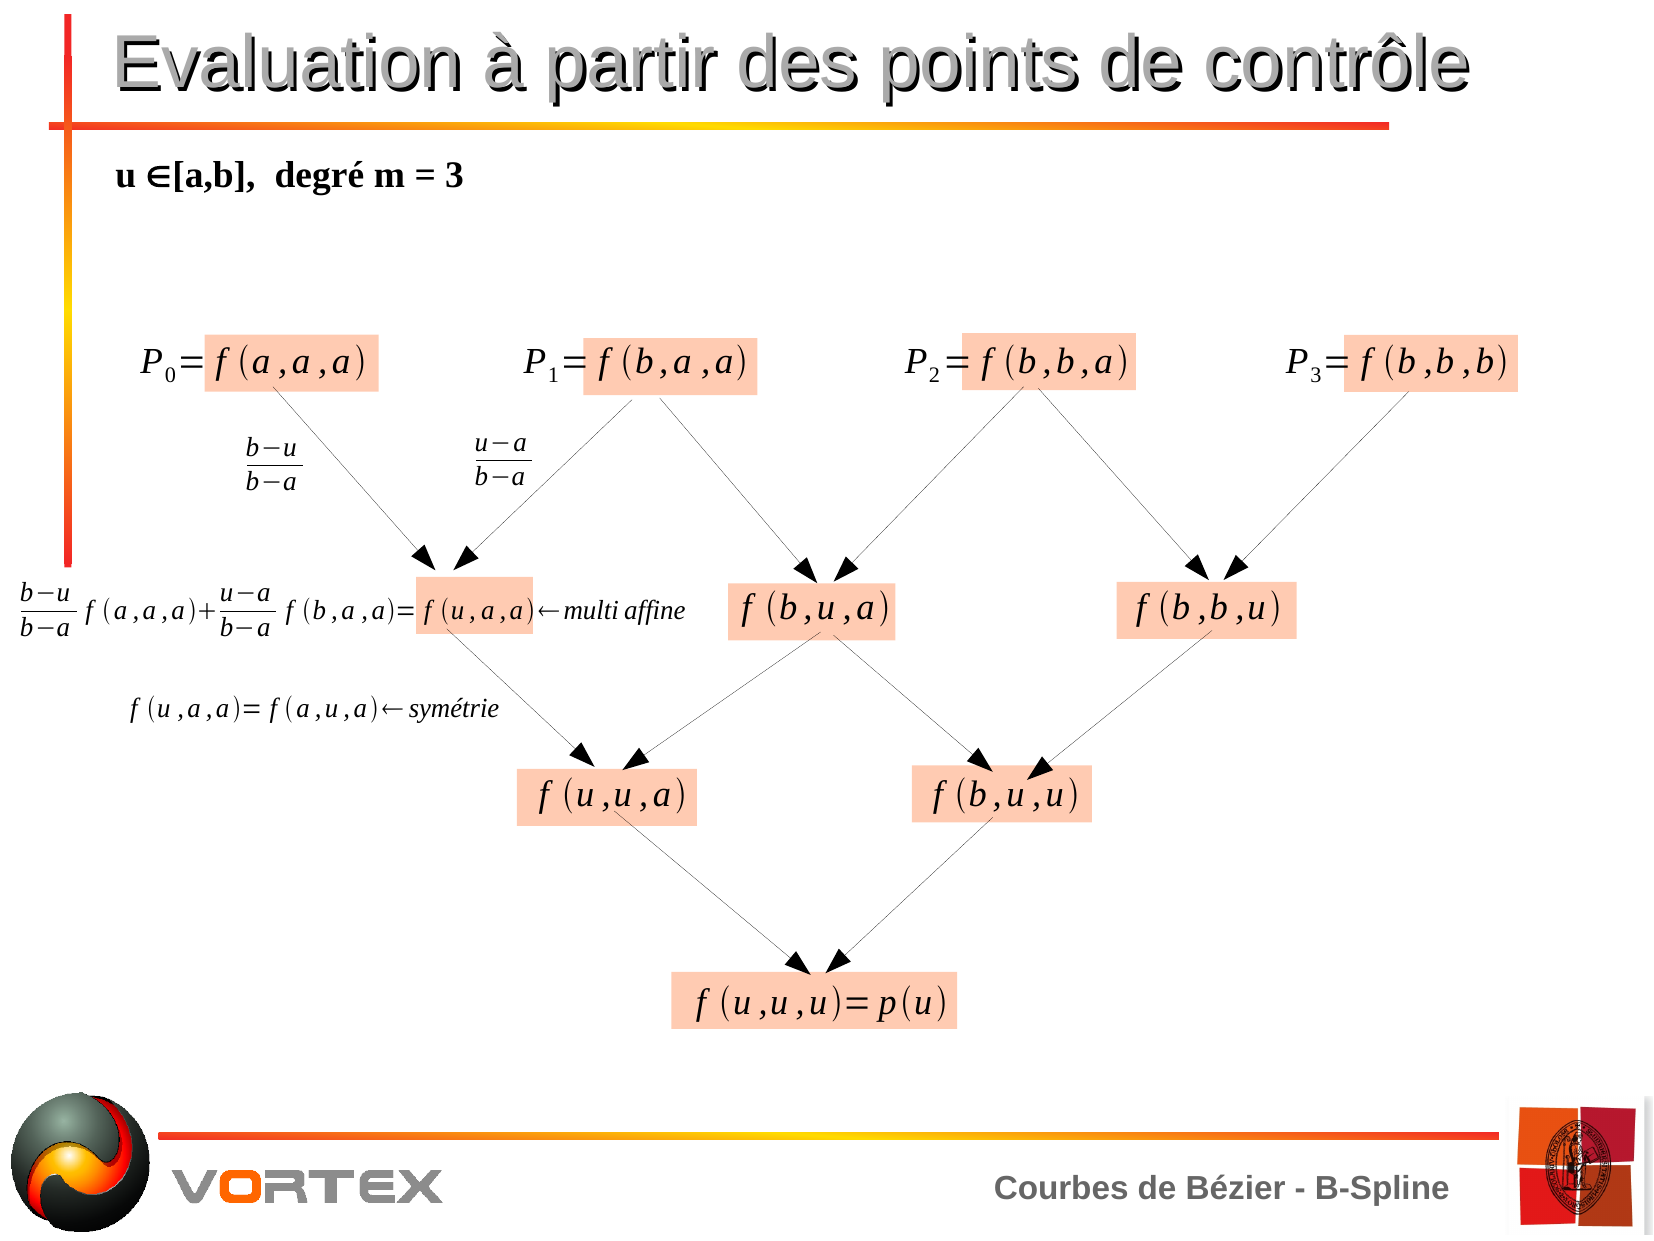

# Evaluation à partir des points de contrôle
u [a,b], degré m = 3